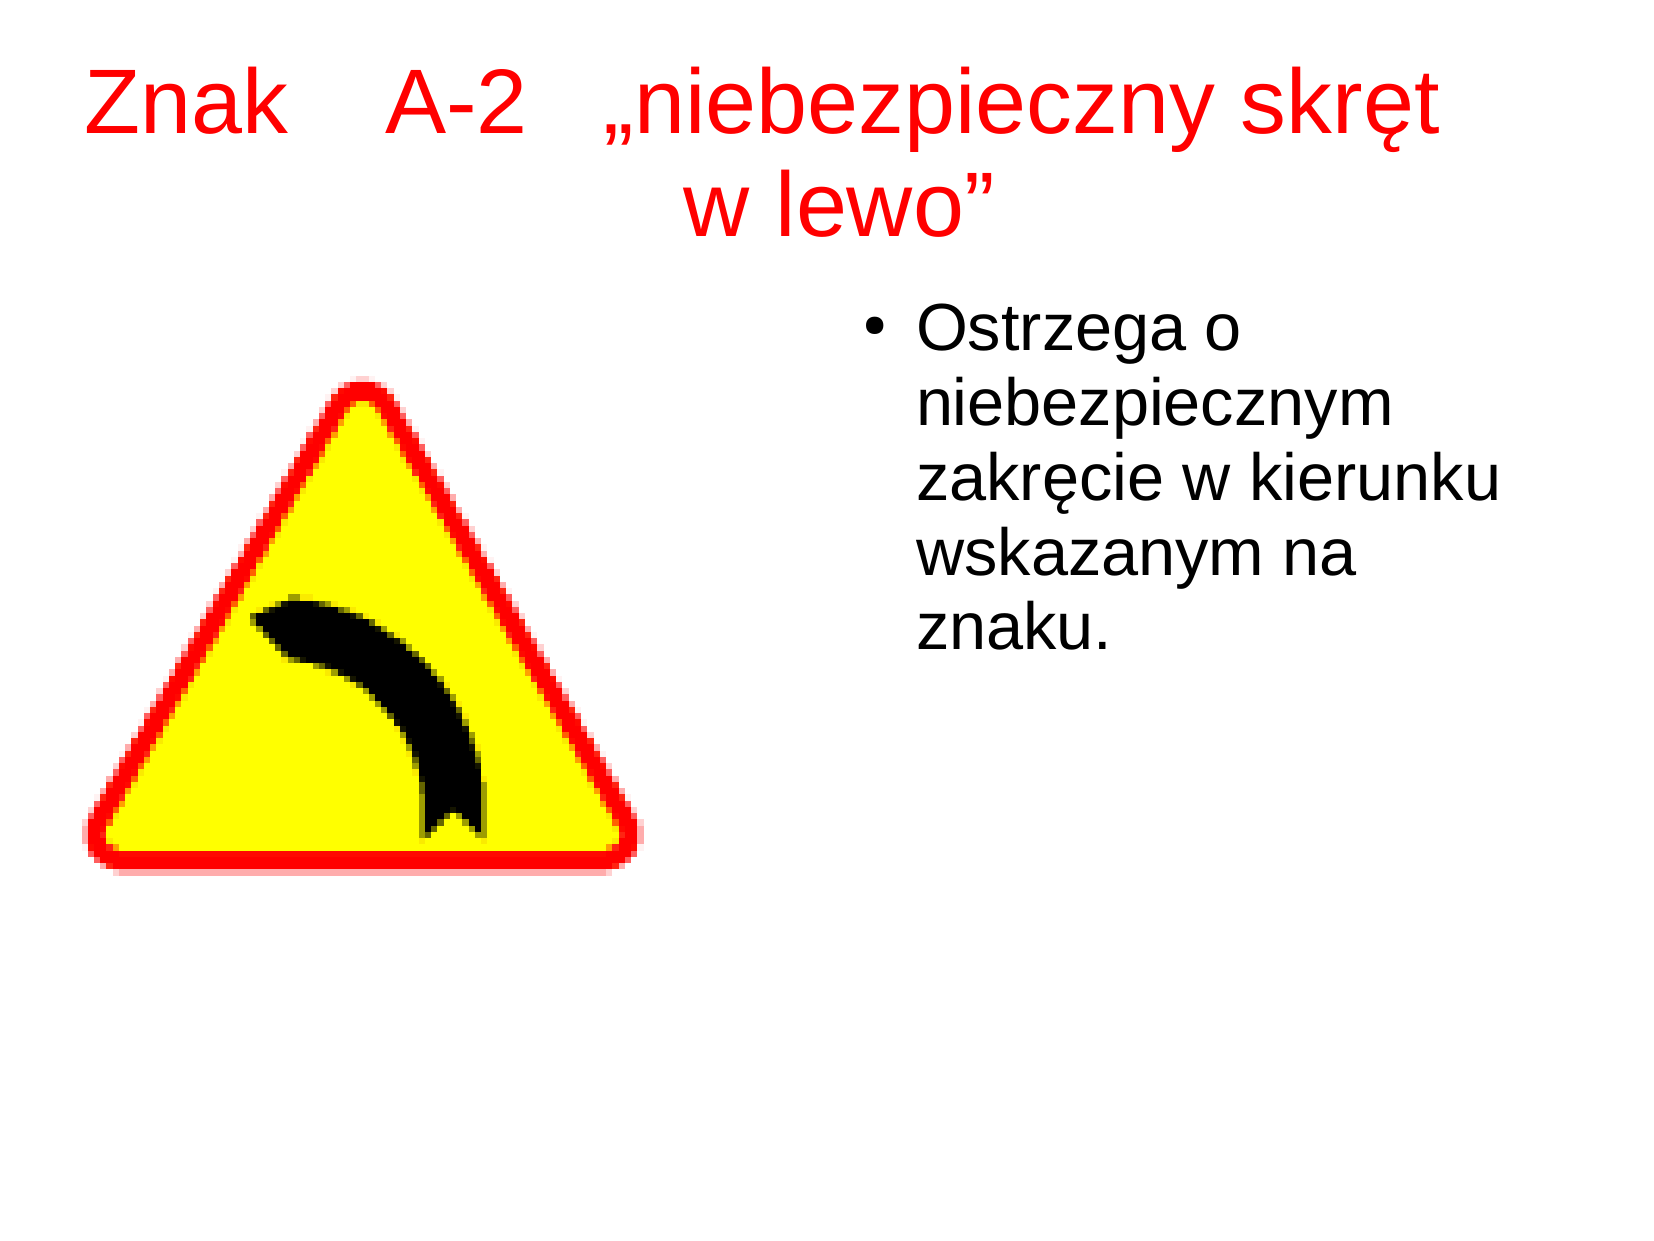

# Znak A-2 „niebezpieczny skręt w lewo”
Ostrzega o niebezpiecznym zakręcie w kierunku wskazanym na znaku.